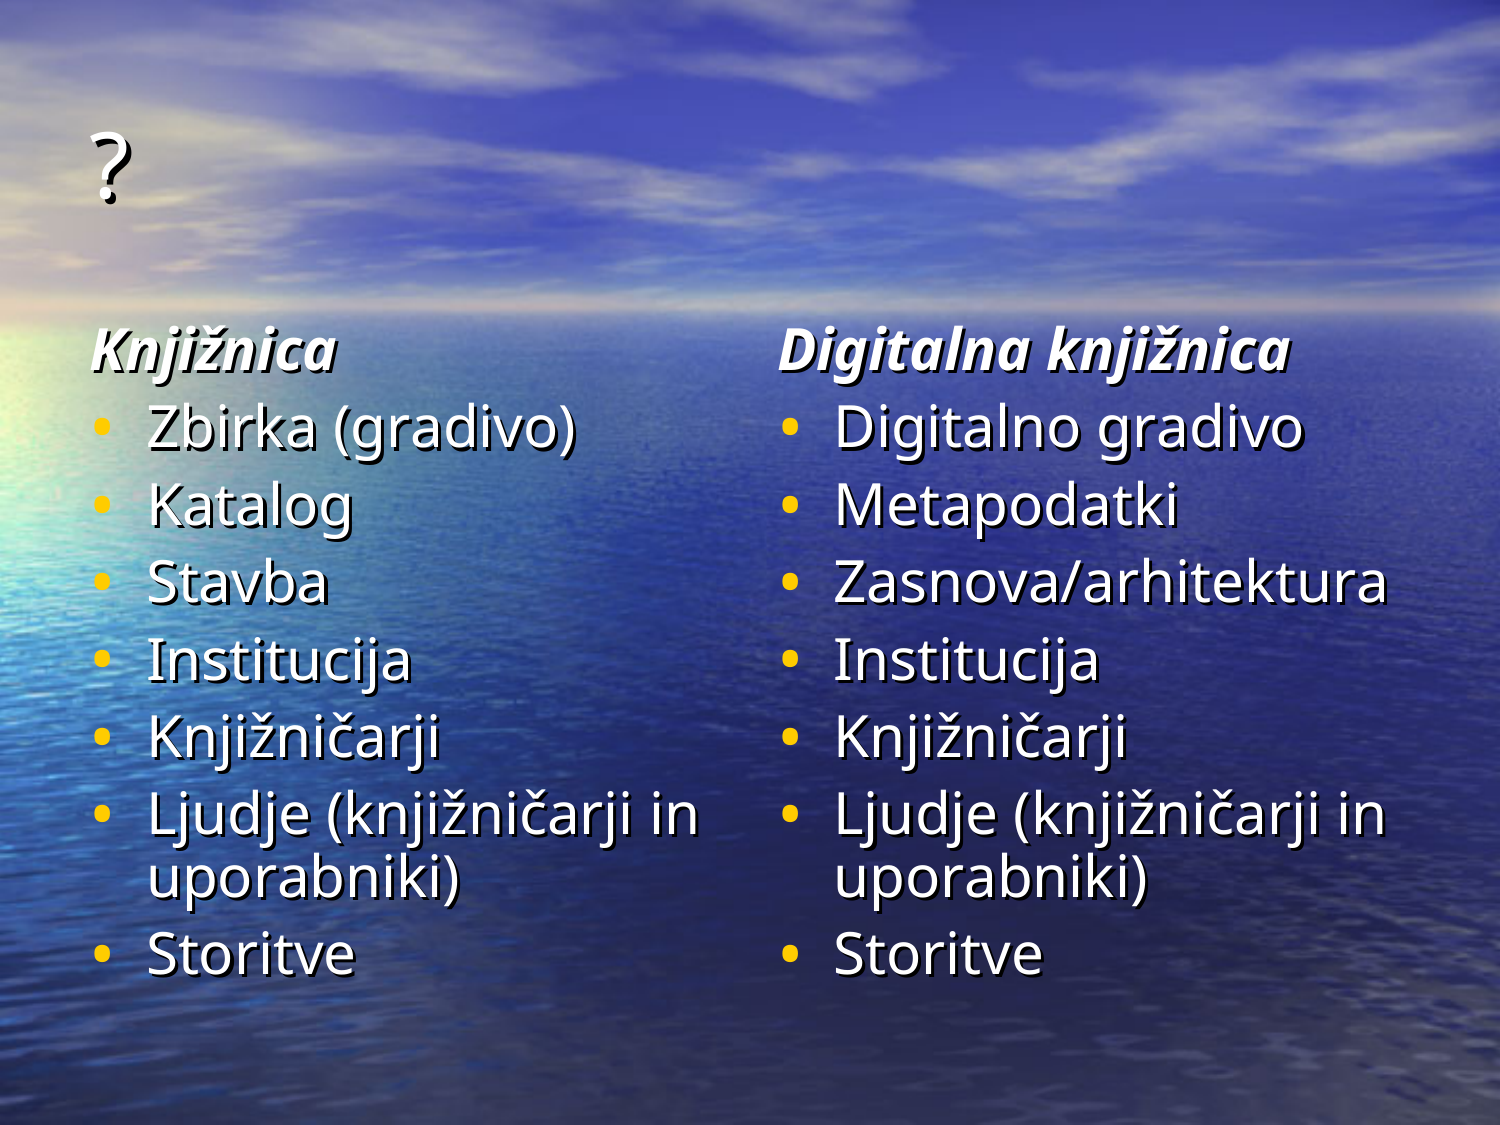

# ?
Knjižnica
Zbirka (gradivo)
Katalog
Stavba
Institucija
Knjižničarji
Ljudje (knjižničarji in uporabniki)
Storitve
Digitalna knjižnica
Digitalno gradivo
Metapodatki
Zasnova/arhitektura
Institucija
Knjižničarji
Ljudje (knjižničarji in uporabniki)
Storitve